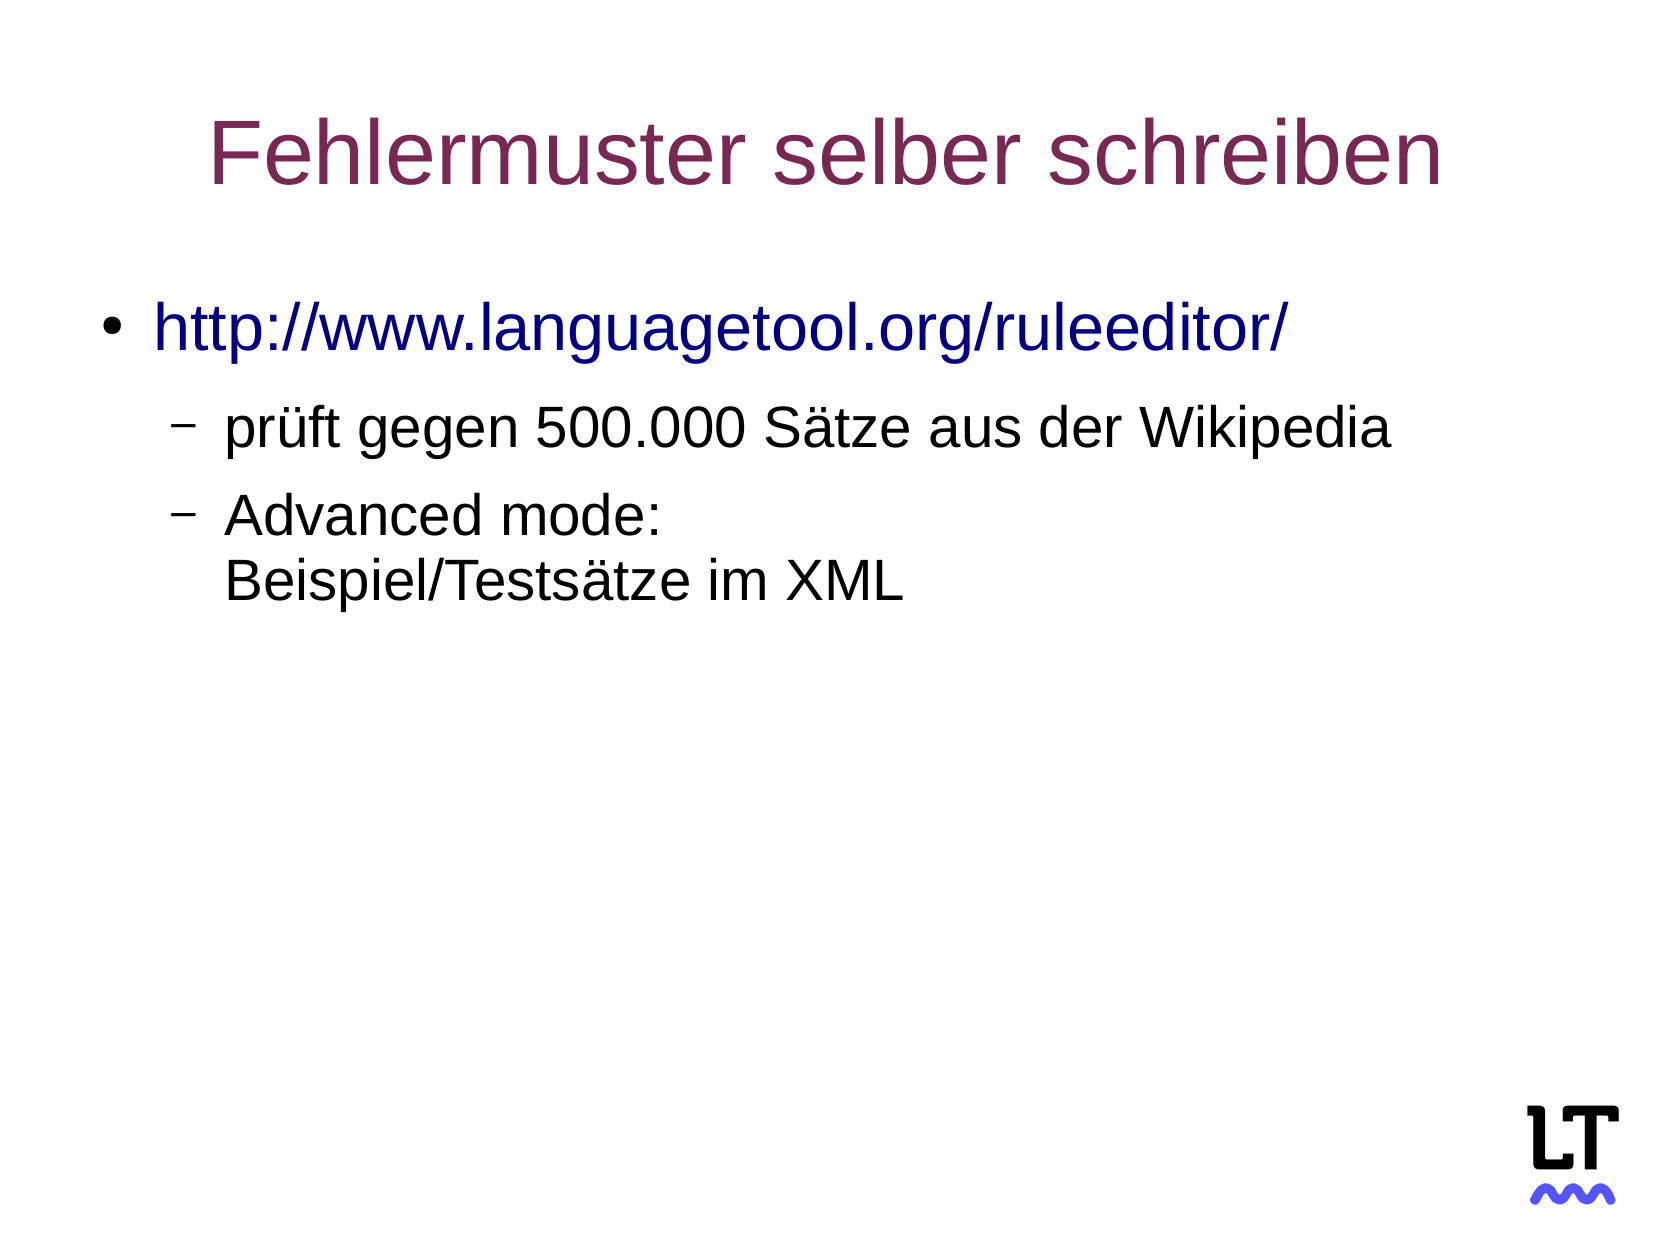

# Fehlermuster selber schreiben
http://www.languagetool.org/ruleeditor/
prüft gegen 500.000 Sätze aus der Wikipedia
Advanced mode:
Beispiel/Testsätze im XML